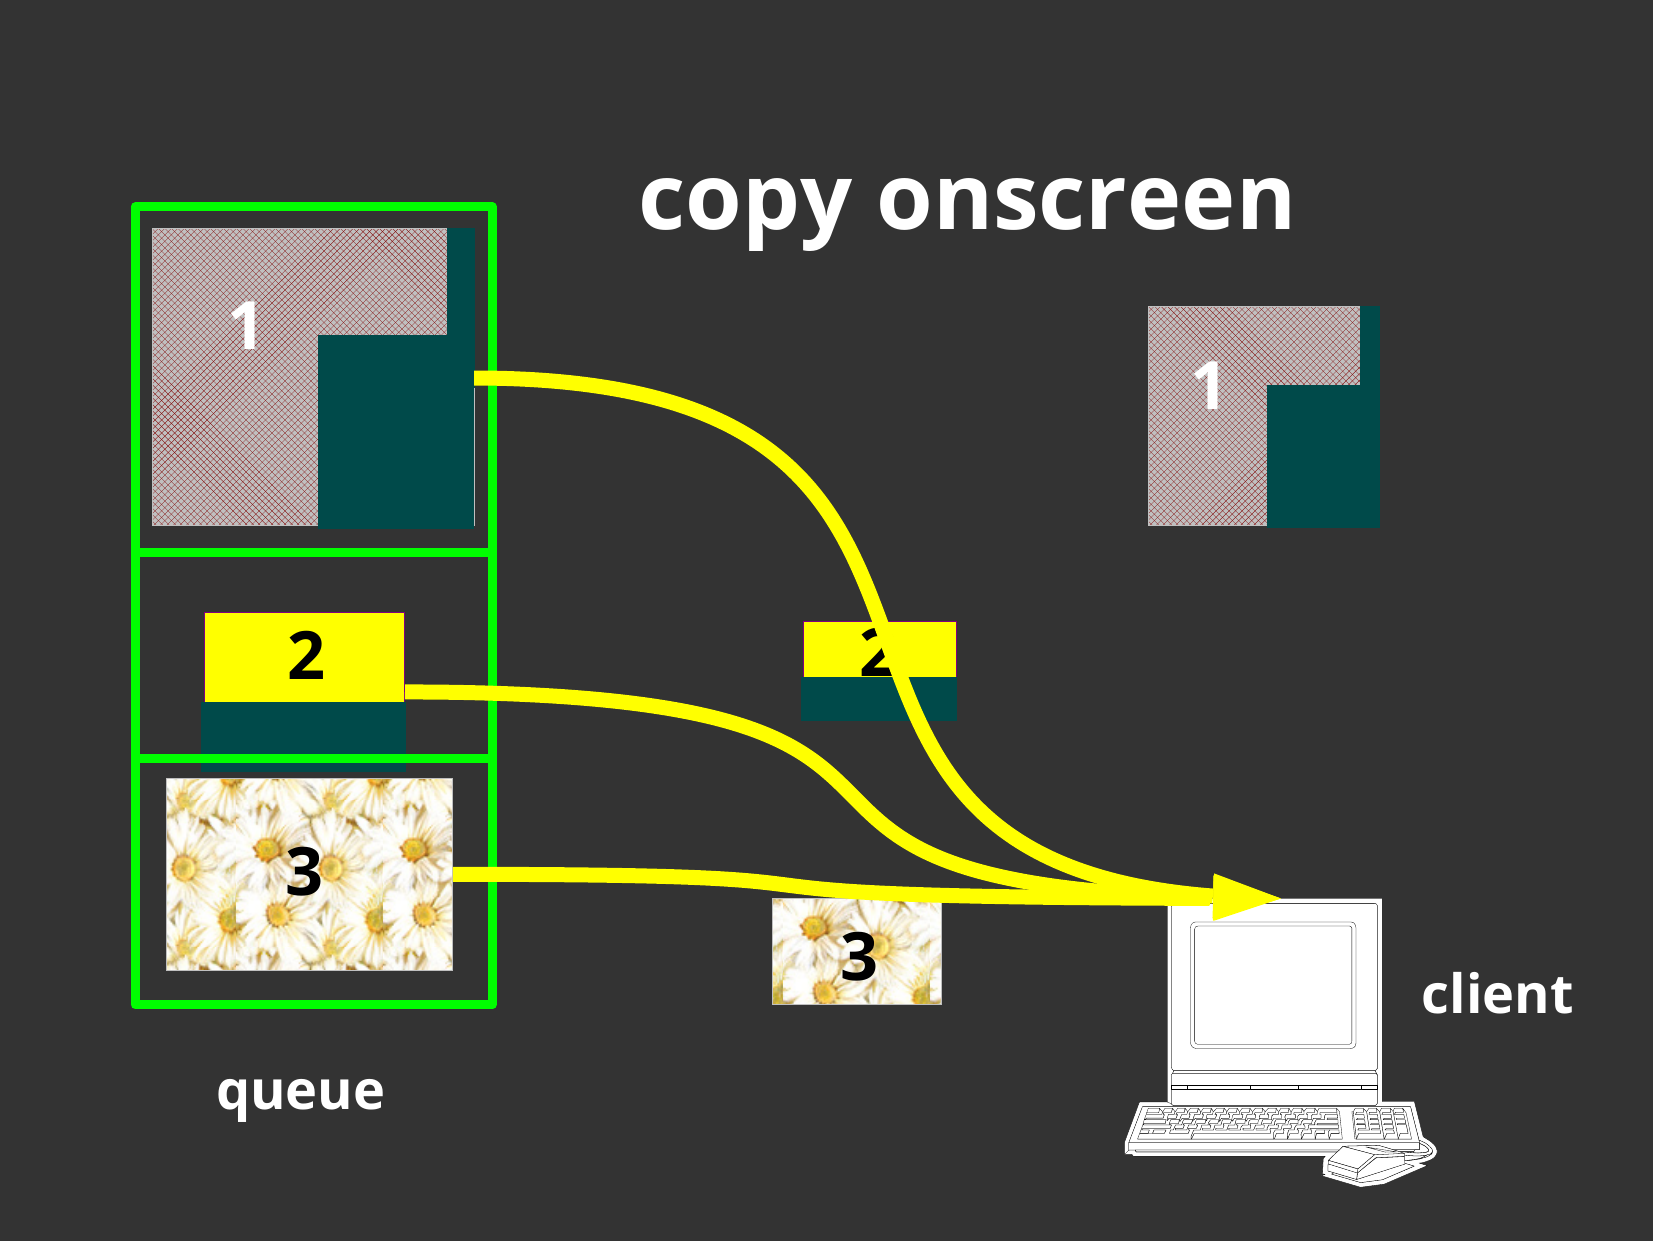

# copy onscreen
1
2
3
queue
client
1
2
3